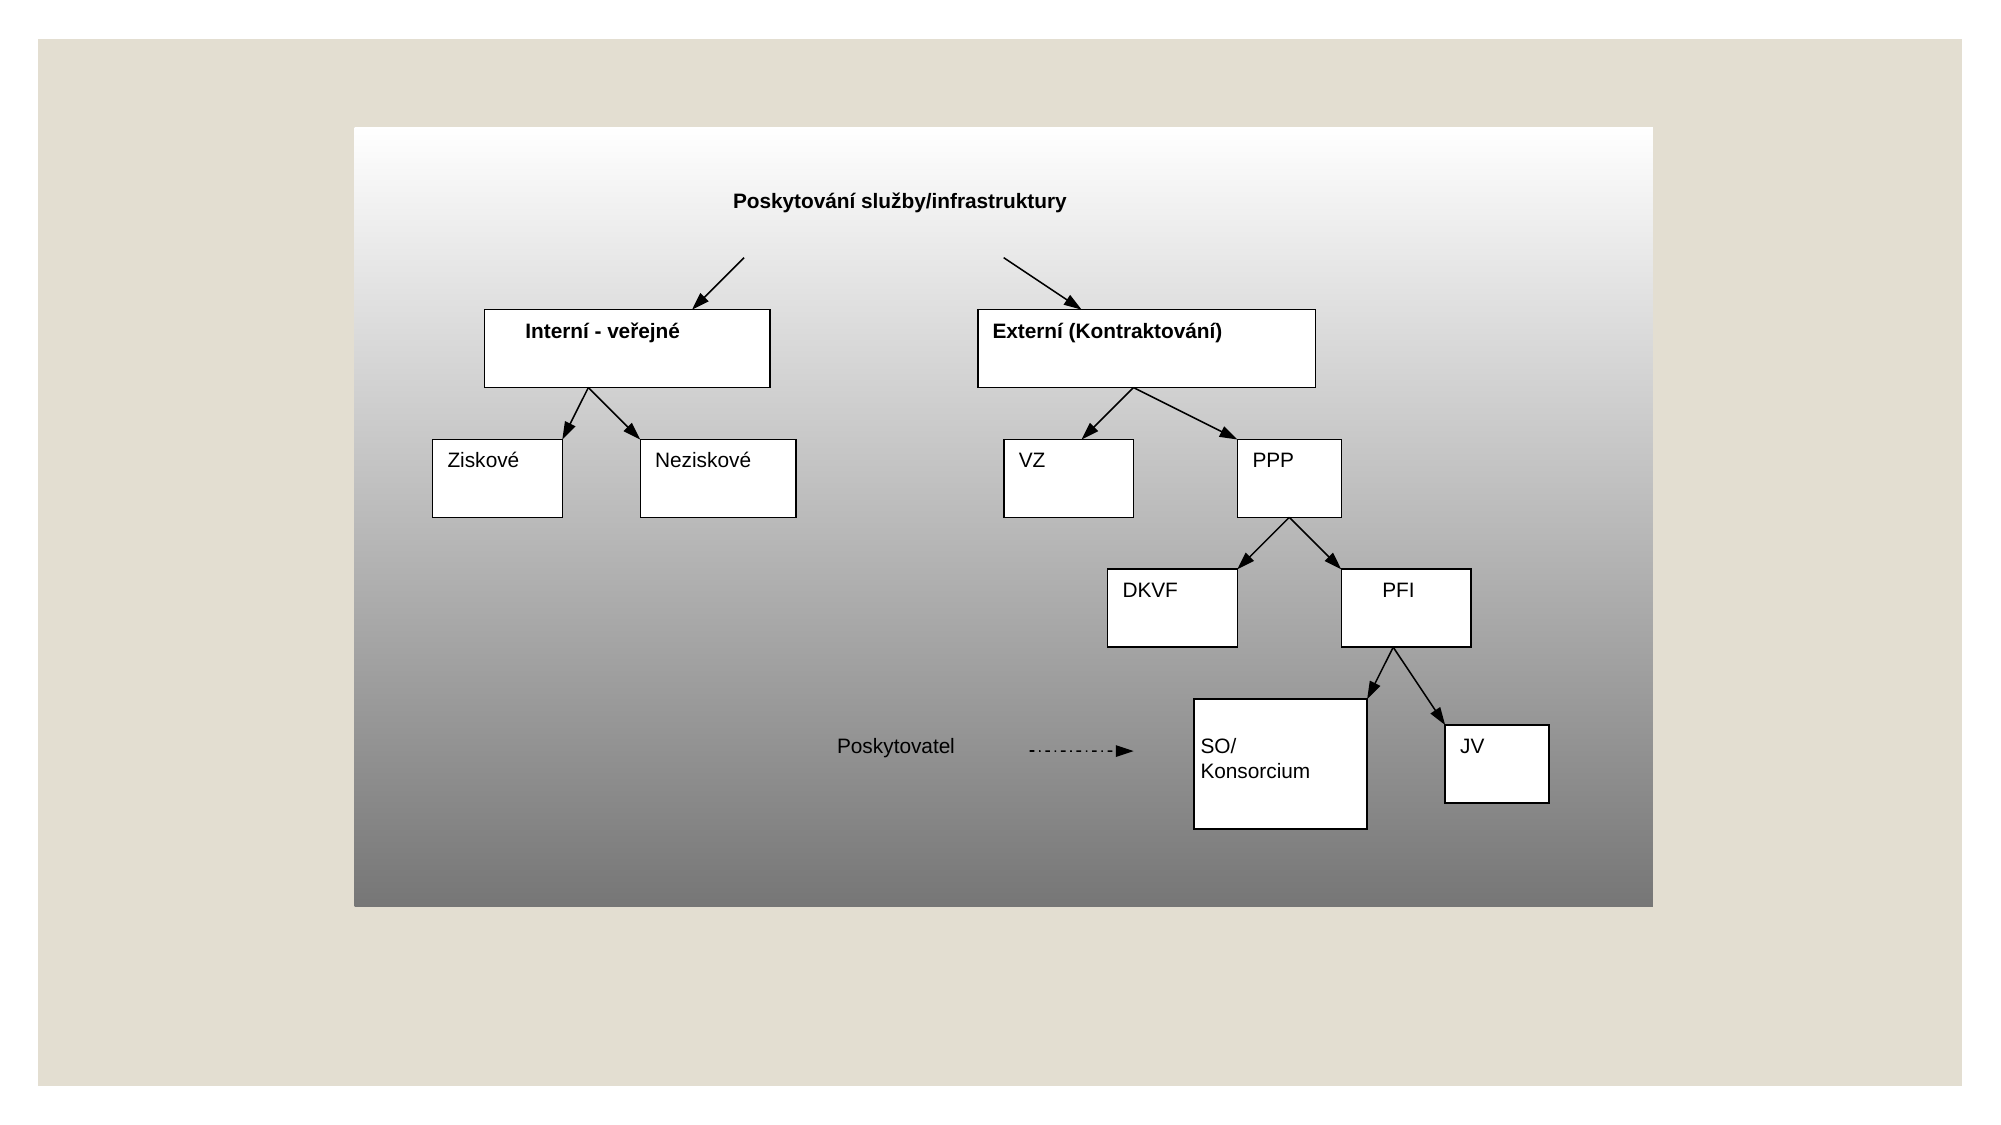

Poskytování služby/infrastruktury
Interní - veřejné
Externí (Kontraktování)
Ziskové
Neziskové
VZ
PPP
DKVF
PFI
Poskytovatel
SO/
Konsorcium
JV